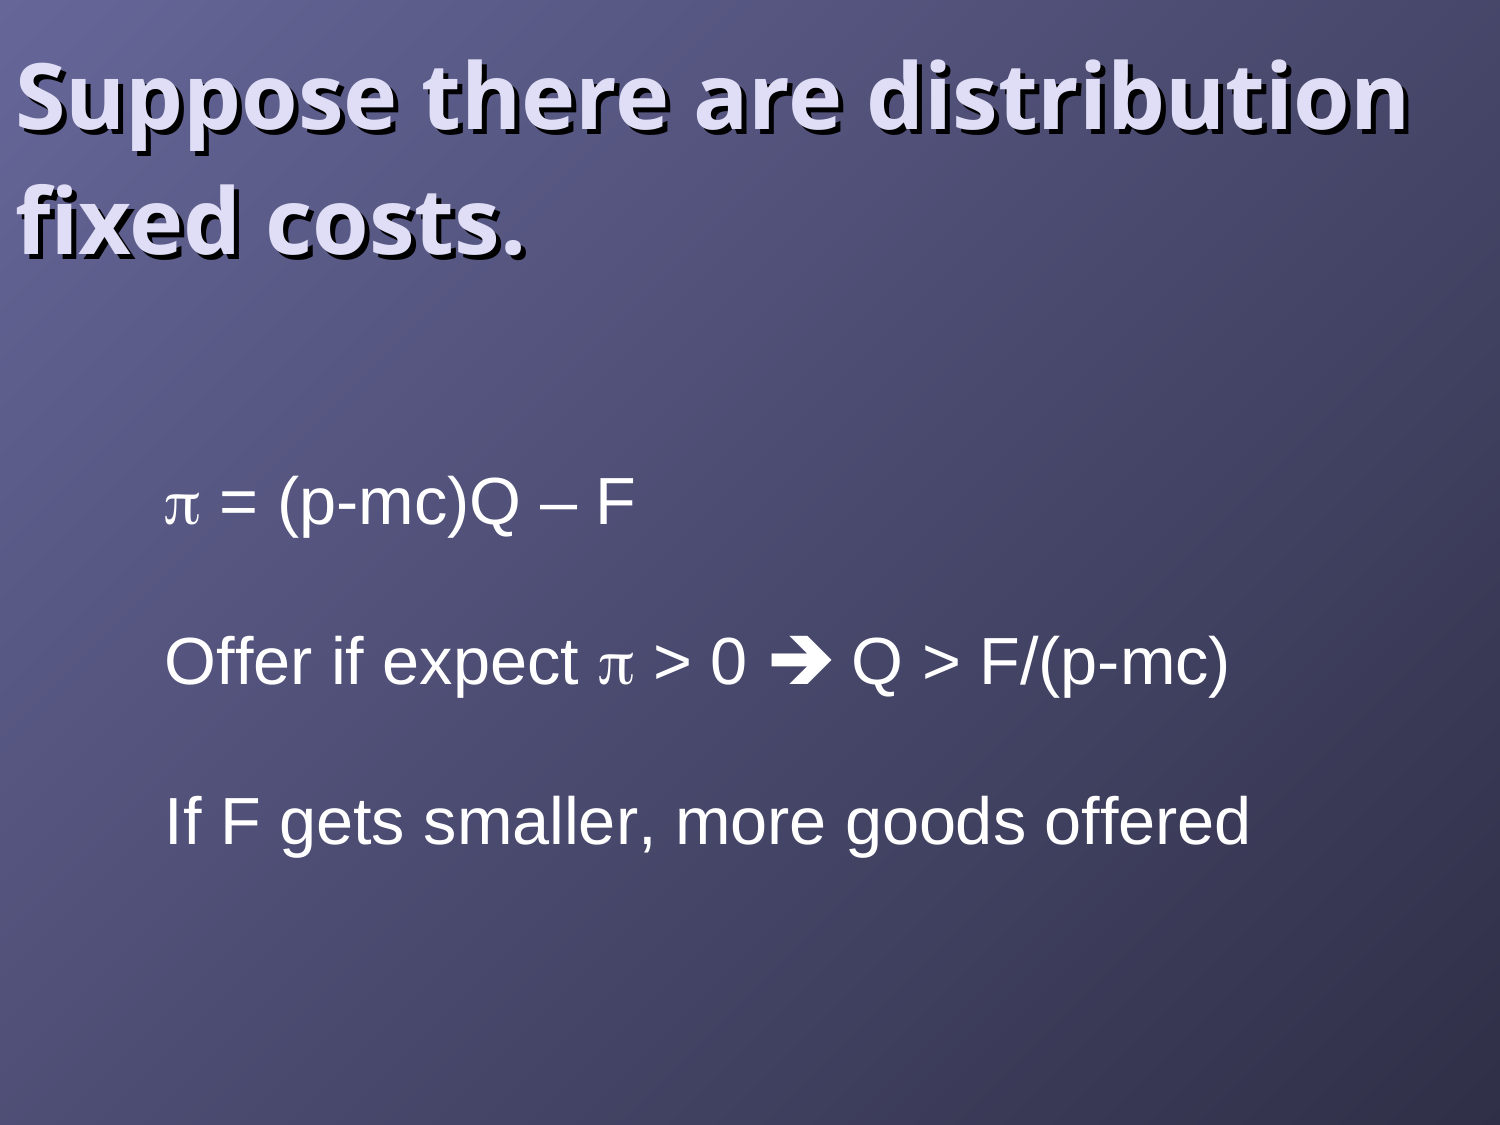

# Suppose there are distribution fixed costs.
 = (p-mc)Q – F
Offer if expect  > 0  Q > F/(p-mc)
If F gets smaller, more goods offered